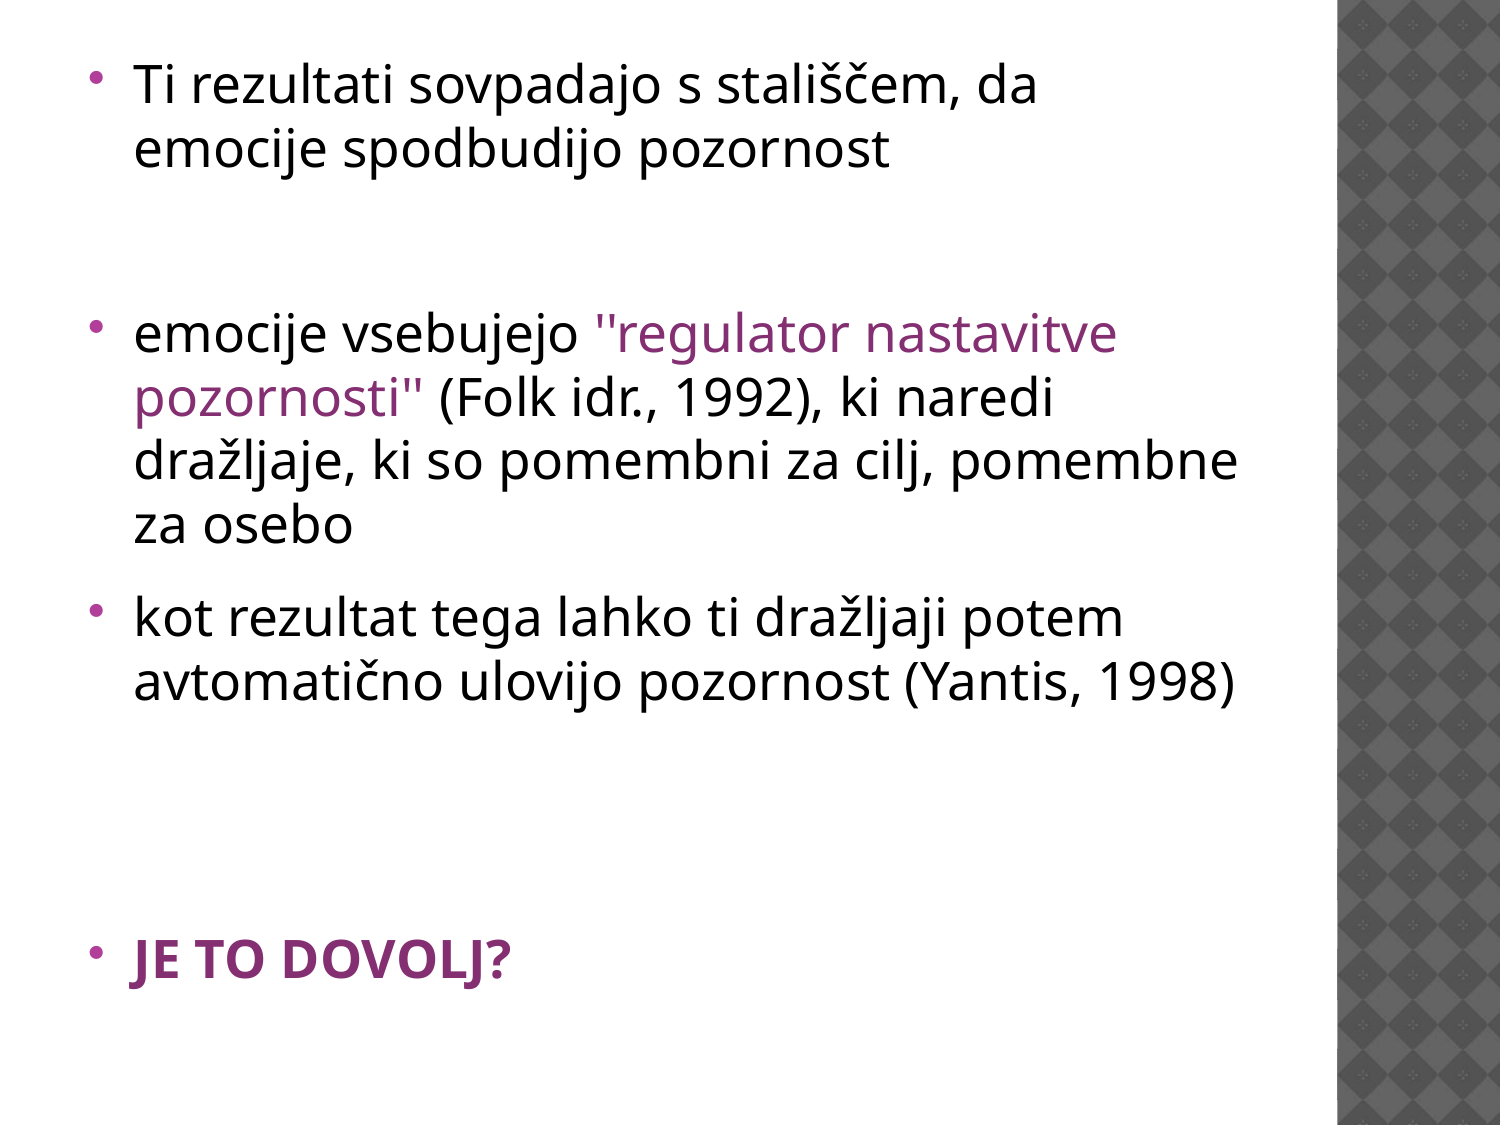

# Ti rezultati sovpadajo s stališčem, da emocije spodbudijo pozornost
emocije vsebujejo ''regulator nastavitve pozornosti'' (Folk idr., 1992), ki naredi dražljaje, ki so pomembni za cilj, pomembne za osebo
kot rezultat tega lahko ti dražljaji potem avtomatično ulovijo pozornost (Yantis, 1998)
JE TO DOVOLJ?